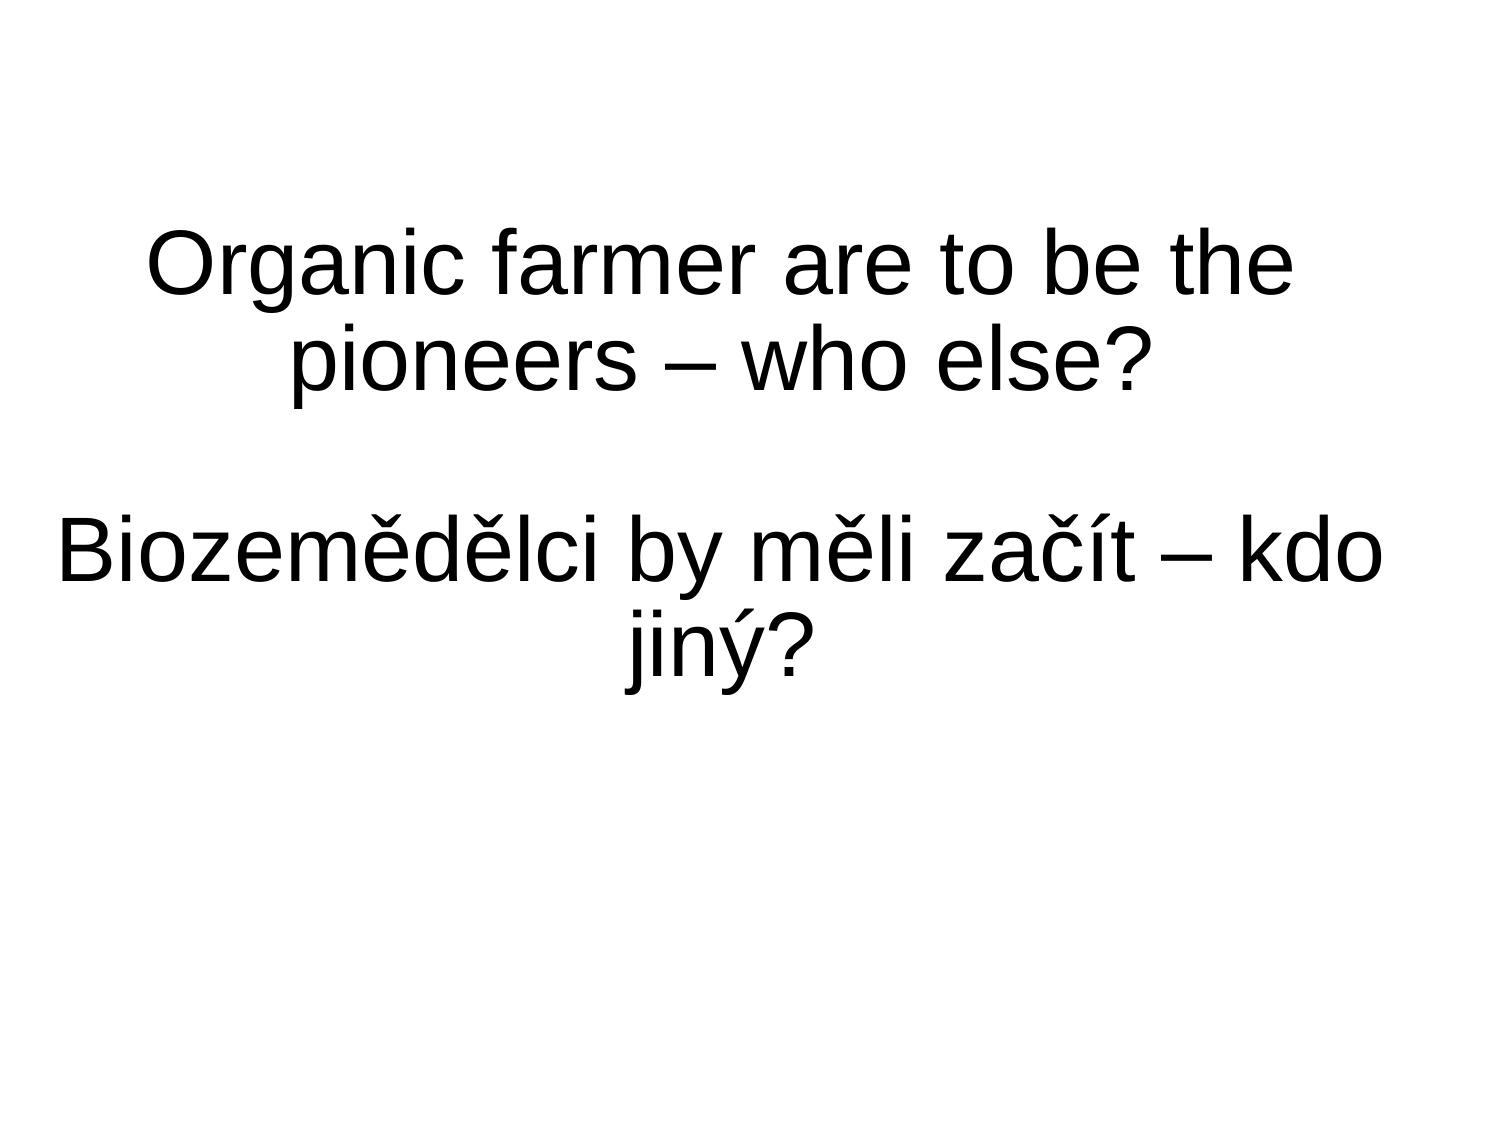

# Organic farmer are to be the pioneers – who else? Biozemědělci by měli začít – kdo jiný?